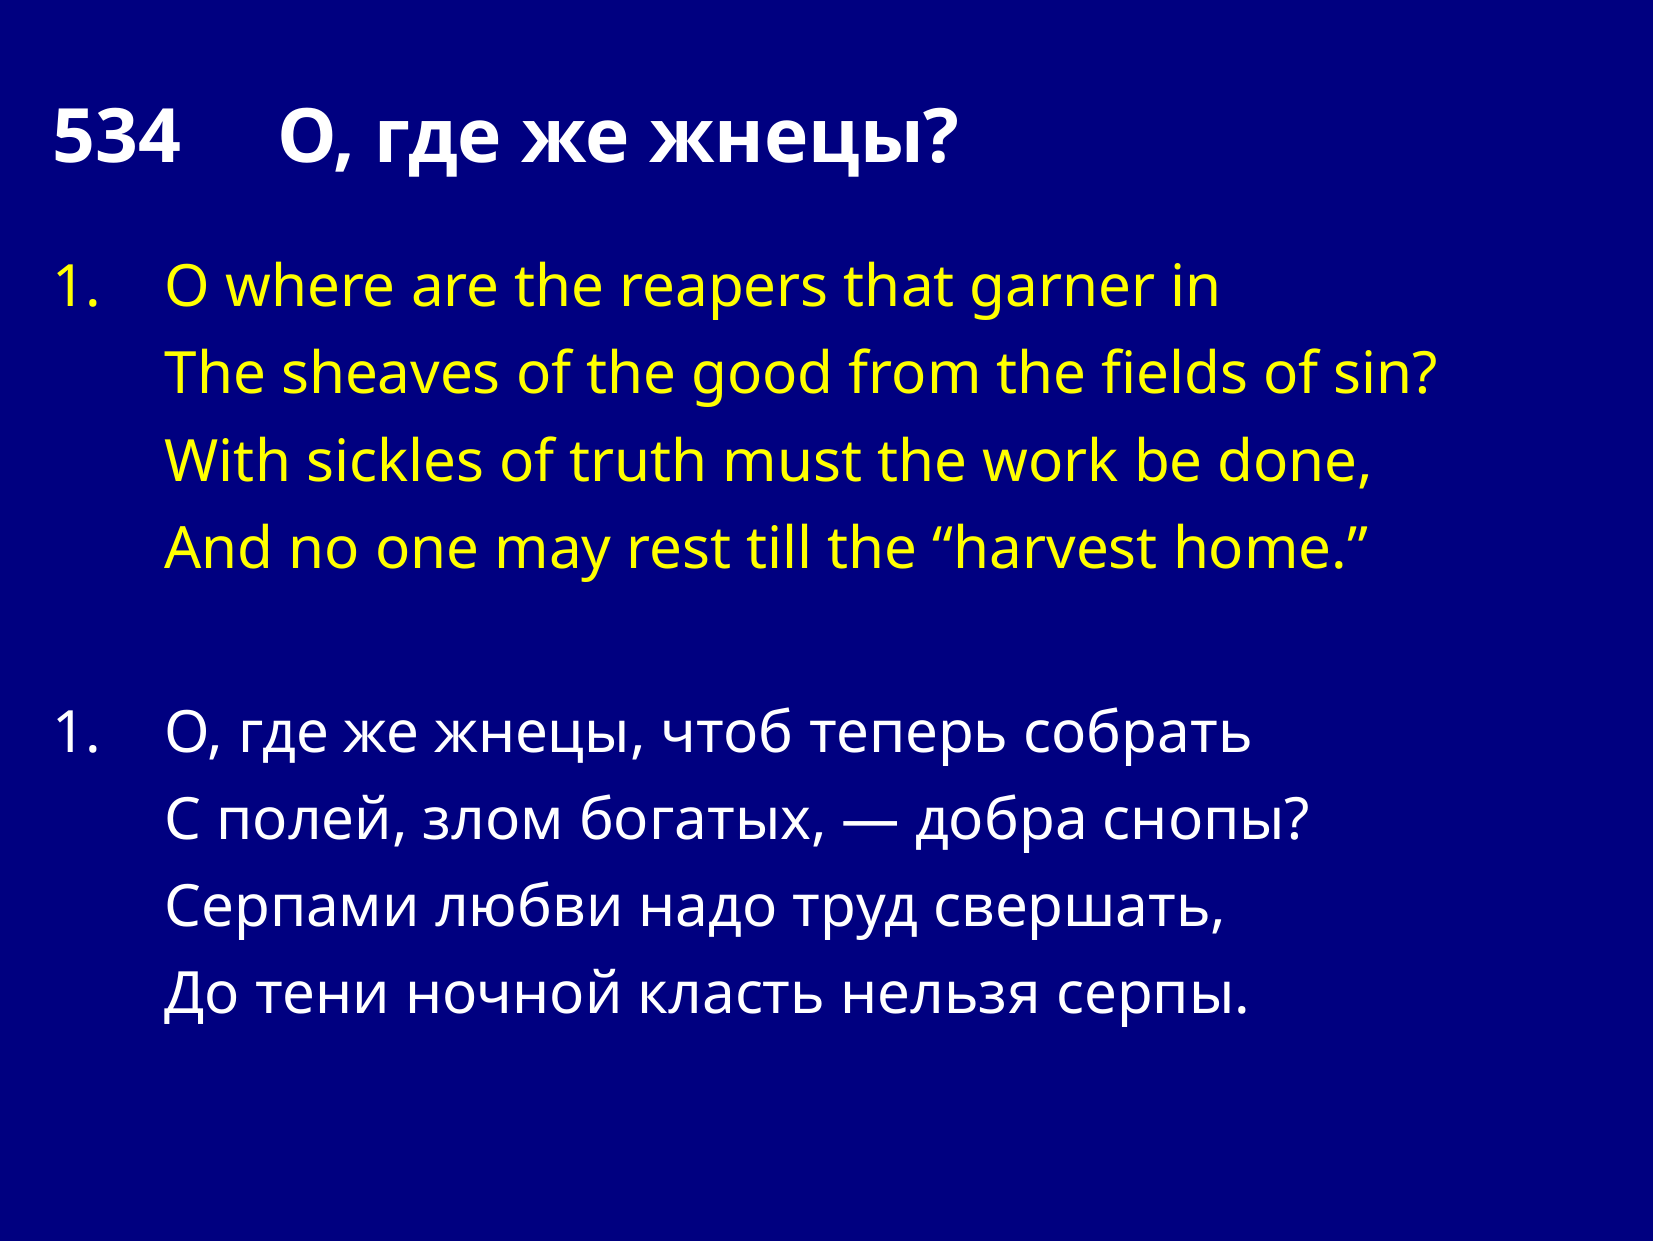

534	О, где же жнецы?
1.	O where are the reapers that garner in
	The sheaves of the good from the fields of sin?
	With sickles of truth must the work be done,
	And no one may rest till the “harvest home.”
1.	О, где же жнецы, чтоб теперь собрать
	С полей, злом богатых, — добра снопы?
	Серпами любви надо труд свершать,
	До тени ночной класть нельзя серпы.